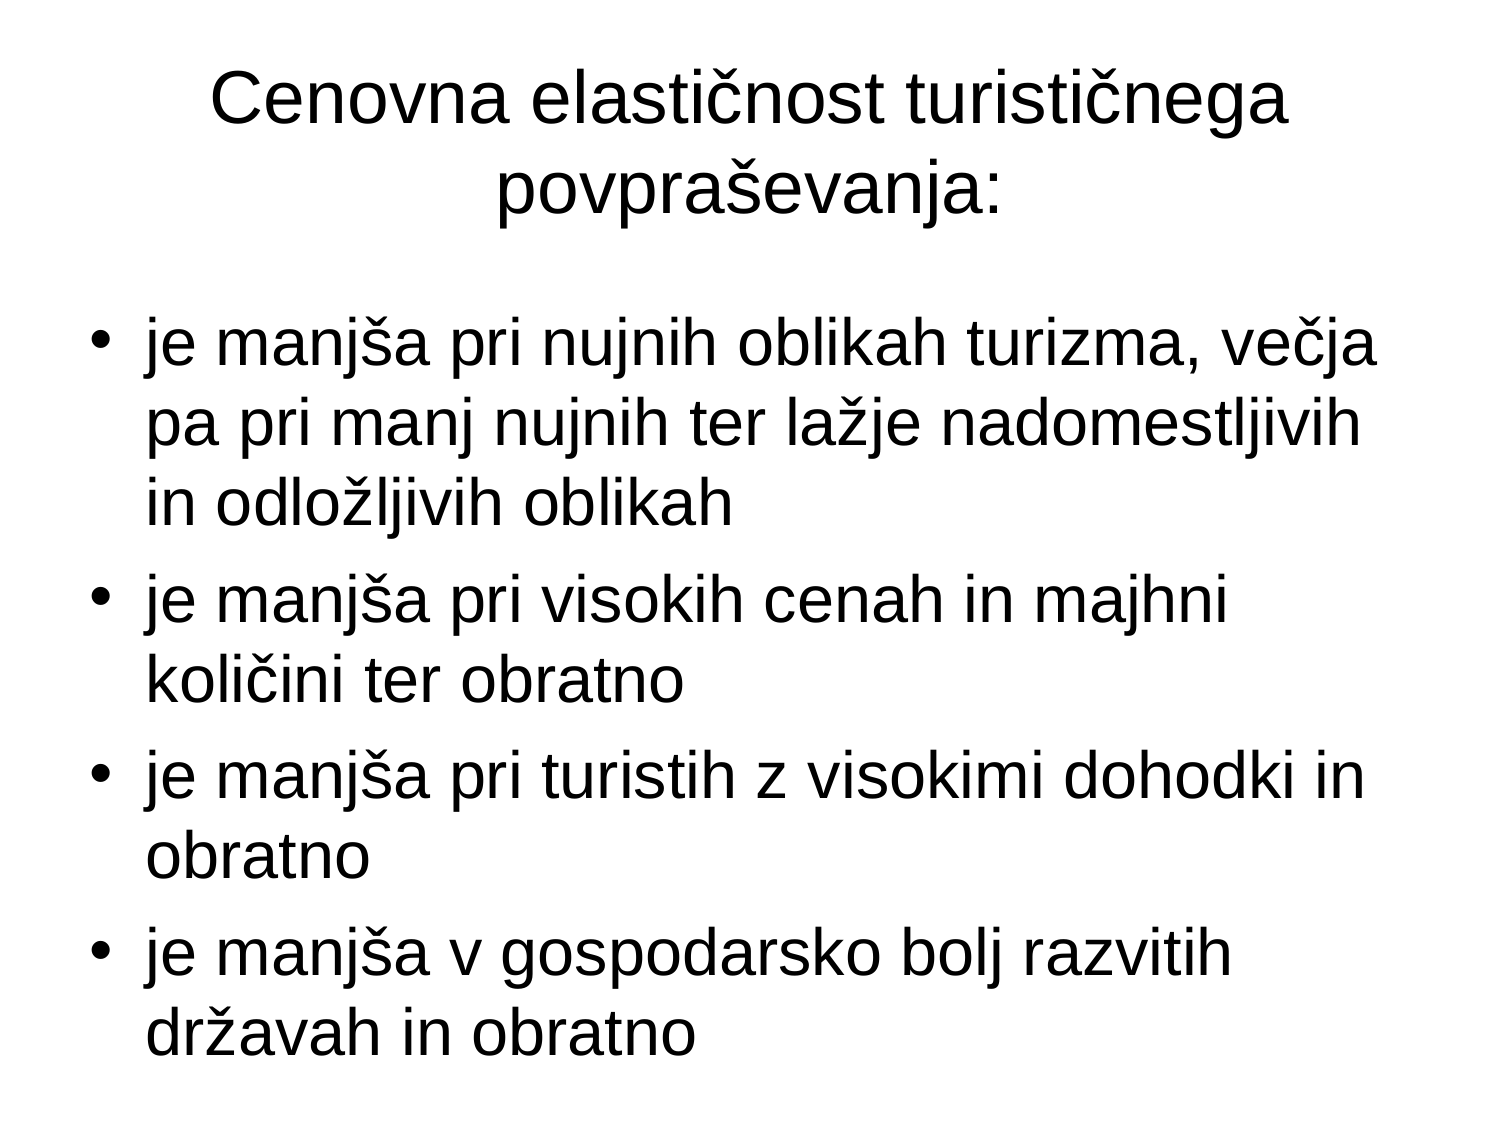

# Cenovna elastičnost turističnega povpraševanja:
je manjša pri nujnih oblikah turizma, večja pa pri manj nujnih ter lažje nadomestljivih in odložljivih oblikah
je manjša pri visokih cenah in majhni količini ter obratno
je manjša pri turistih z visokimi dohodki in obratno
je manjša v gospodarsko bolj razvitih državah in obratno